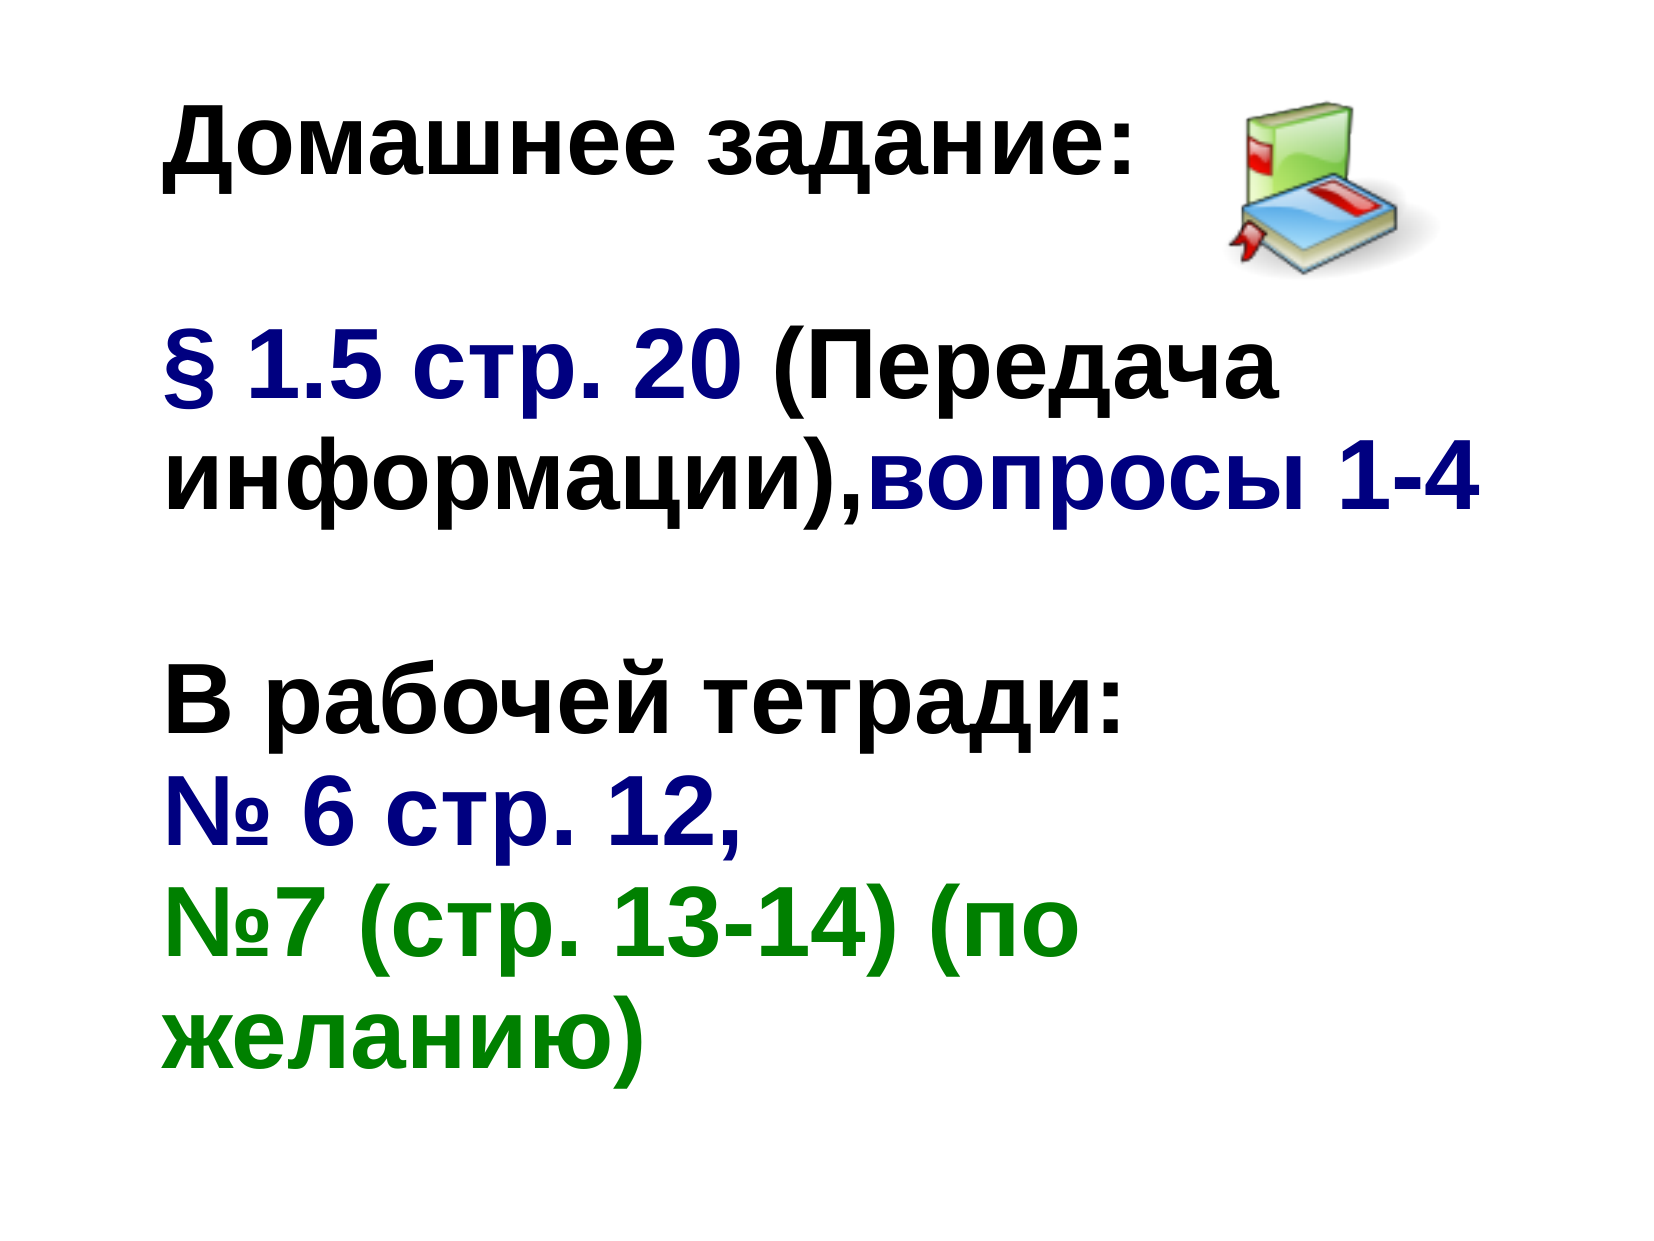

Домашнее задание:
§ 1.5 стр. 20 (Передача информации),вопросы 1-4
В рабочей тетради:
№ 6 стр. 12,
№7 (стр. 13-14) (по желанию)